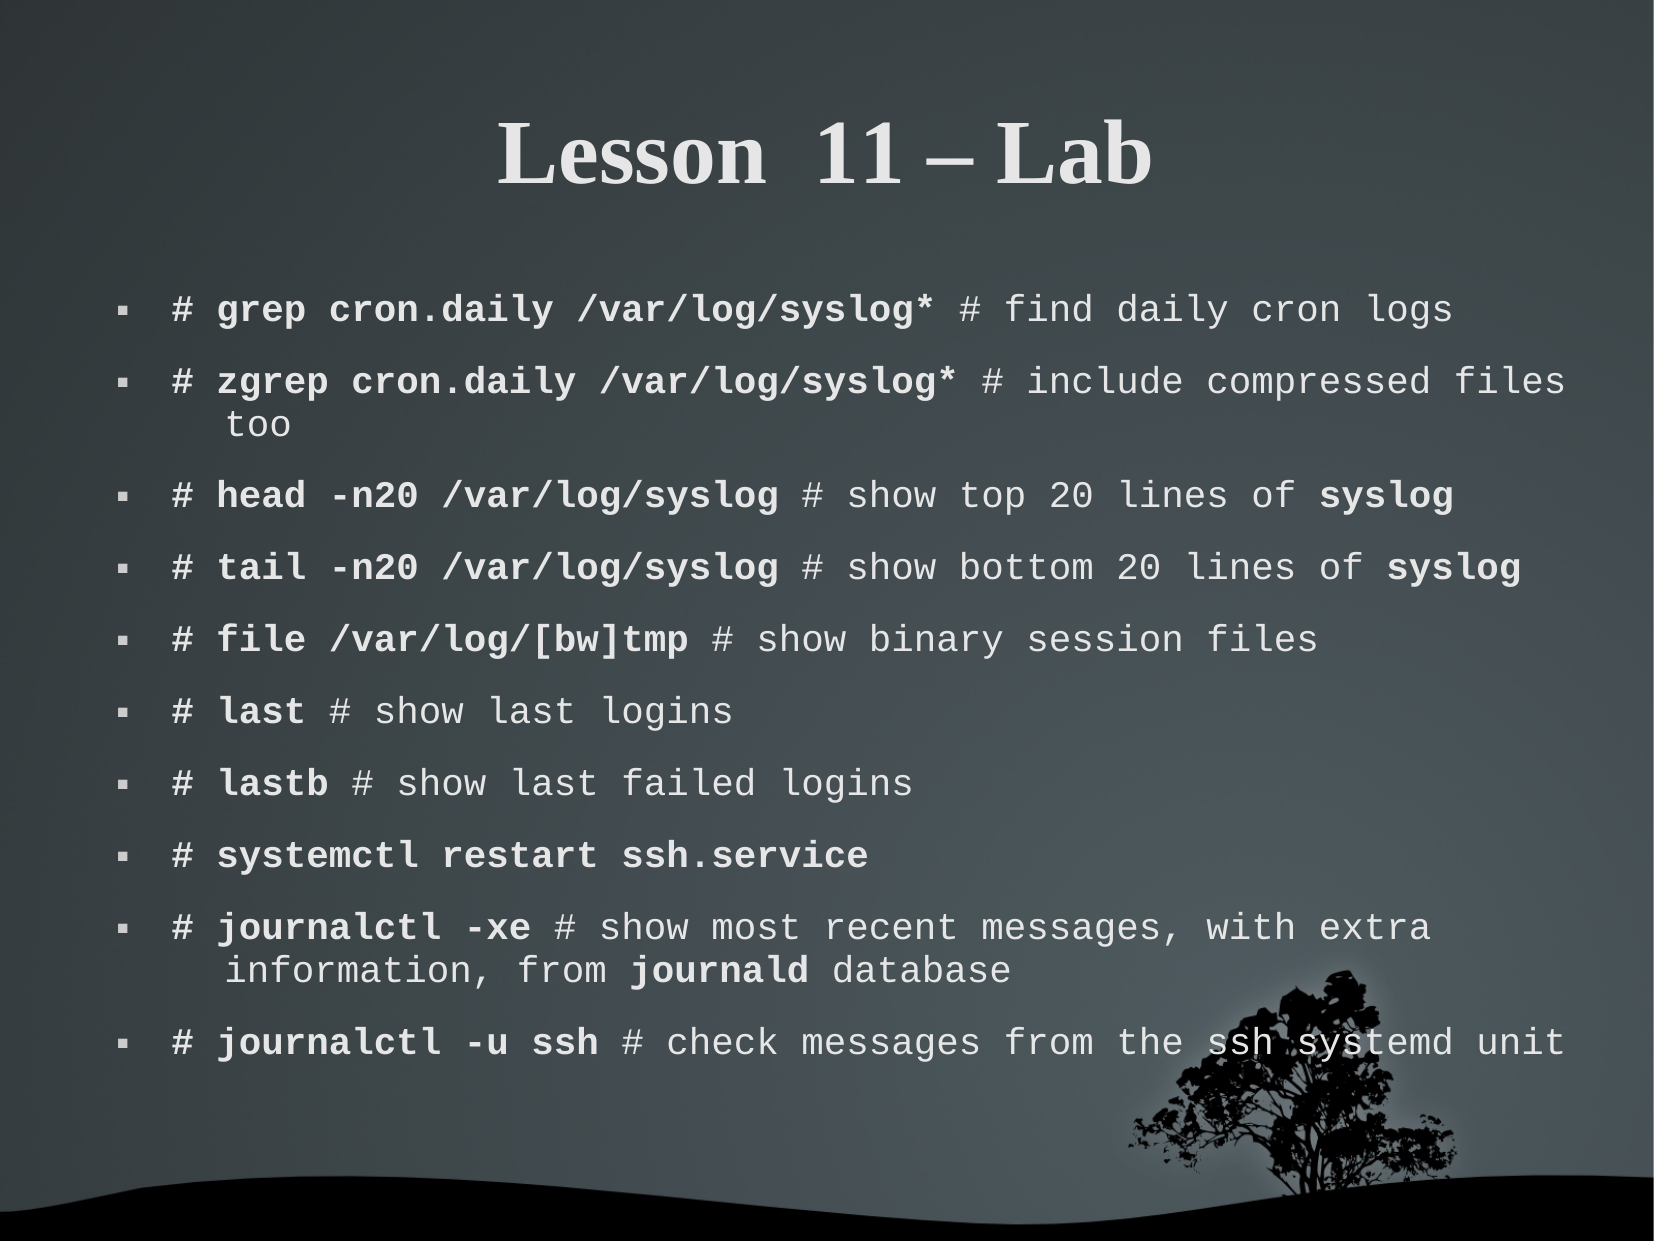

# Lesson 11 – Lab
# grep cron.daily /var/log/syslog* # find daily cron logs
# zgrep cron.daily /var/log/syslog* # include compressed files too
# head -n20 /var/log/syslog # show top 20 lines of syslog
# tail -n20 /var/log/syslog # show bottom 20 lines of syslog
# file /var/log/[bw]tmp # show binary session files
# last # show last logins
# lastb # show last failed logins
# systemctl restart ssh.service
# journalctl -xe # show most recent messages, with extra information, from journald database
# journalctl -u ssh # check messages from the ssh systemd unit